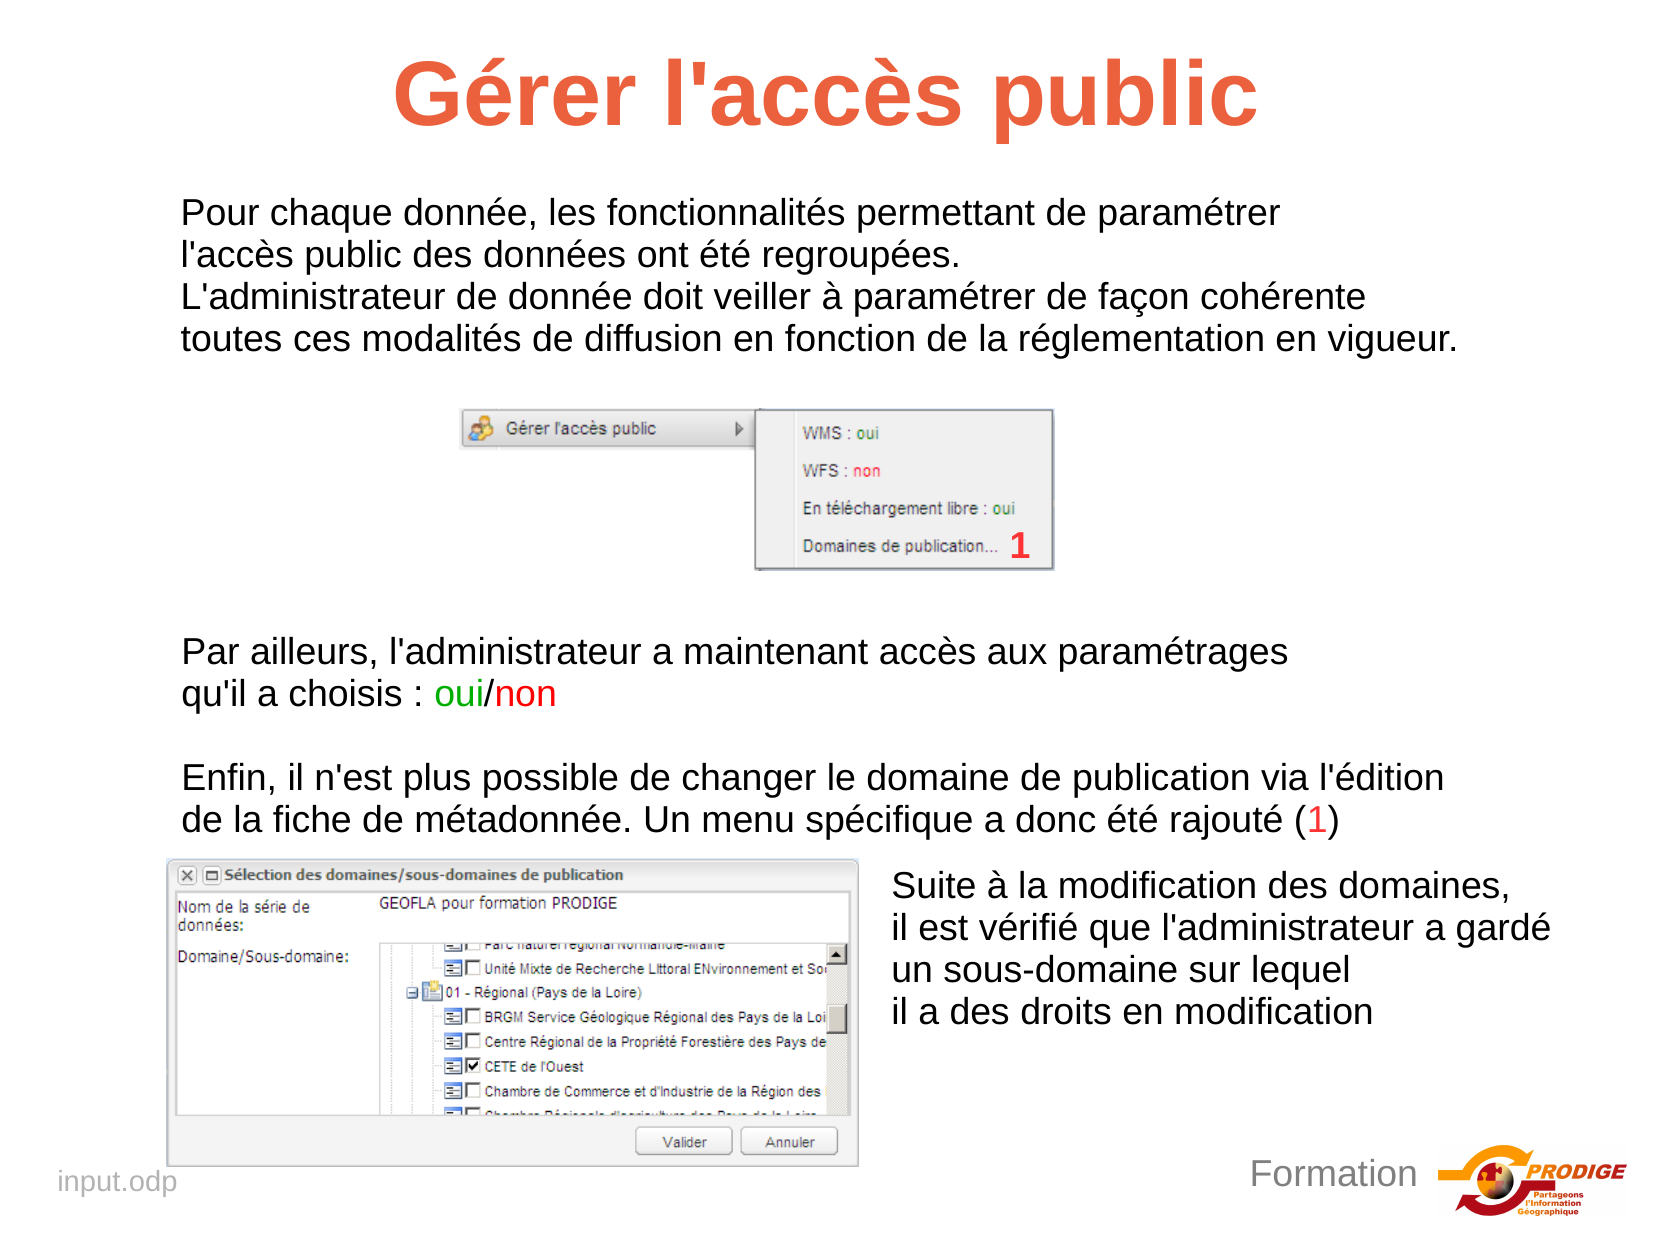

# Gérer l'accès public
Pour chaque donnée, les fonctionnalités permettant de paramétrer
l'accès public des données ont été regroupées.
L'administrateur de donnée doit veiller à paramétrer de façon cohérente
toutes ces modalités de diffusion en fonction de la réglementation en vigueur.
1
Par ailleurs, l'administrateur a maintenant accès aux paramétrages
qu'il a choisis : oui/non
Enfin, il n'est plus possible de changer le domaine de publication via l'édition
de la fiche de métadonnée. Un menu spécifique a donc été rajouté (1)
Suite à la modification des domaines,
il est vérifié que l'administrateur a gardé
un sous-domaine sur lequel
il a des droits en modification